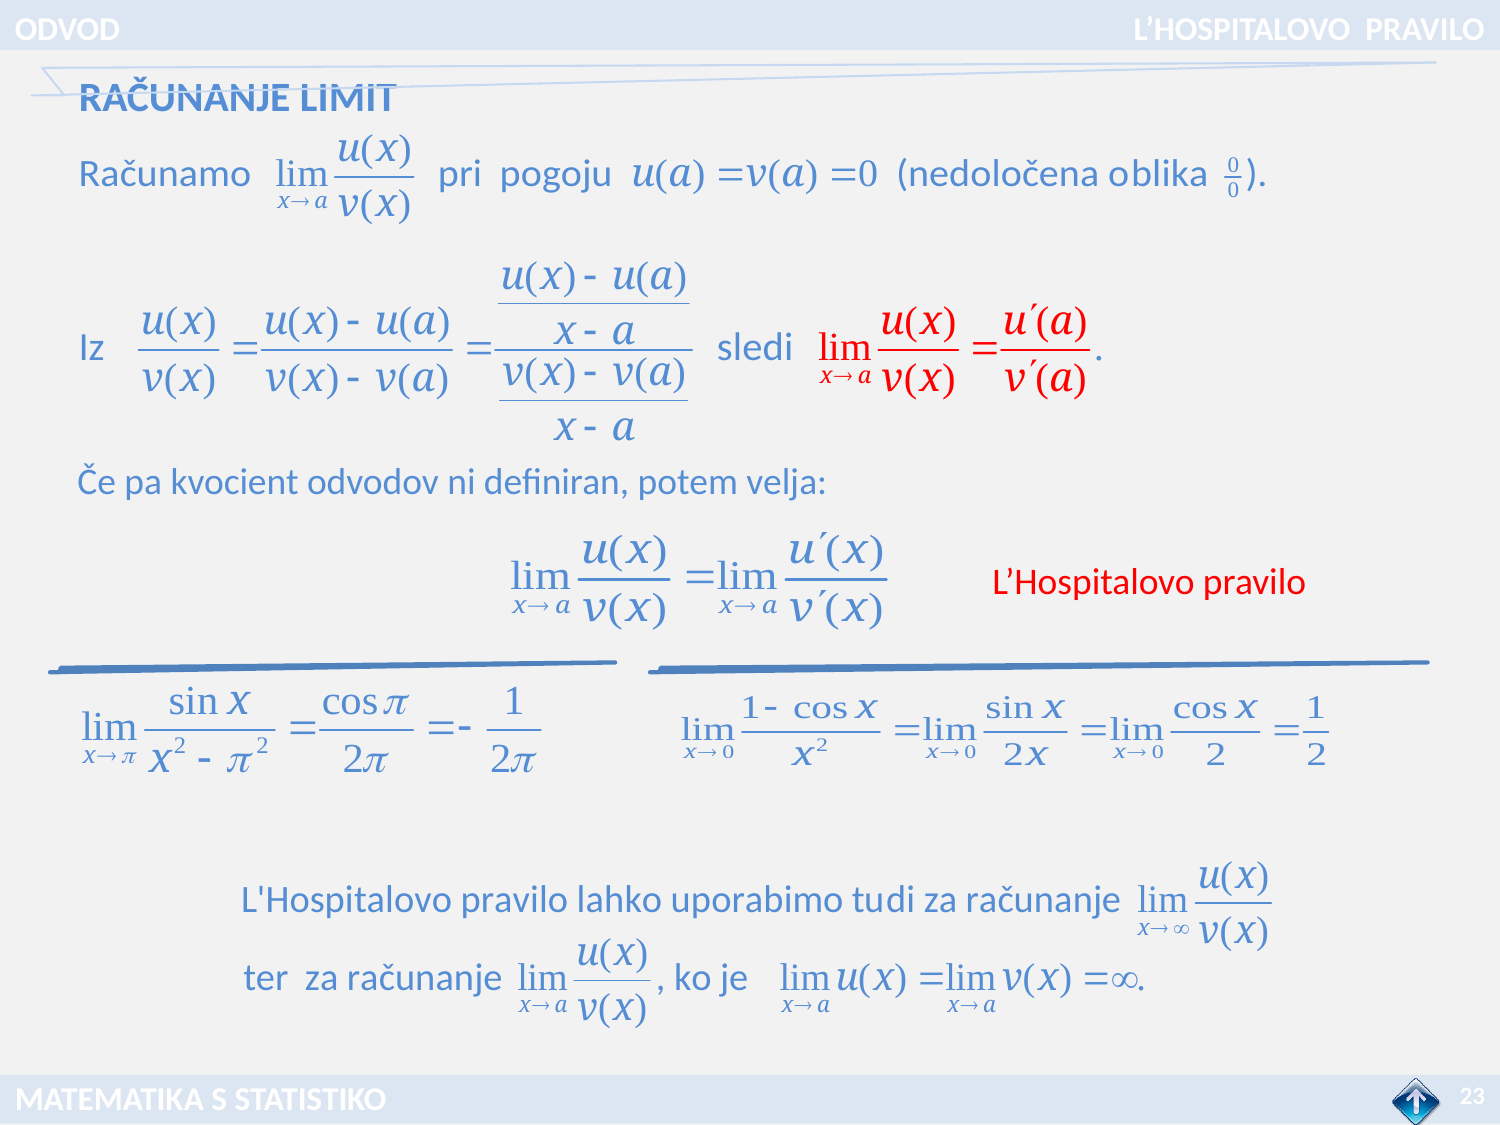

ODVOD
L’HOSPITALOVO PRAVILO
RAČUNANJE LIMIT
Če pa kvocient odvodov ni definiran, potem velja:
L’Hospitalovo pravilo
MATEMATIKA S STATISTIKO